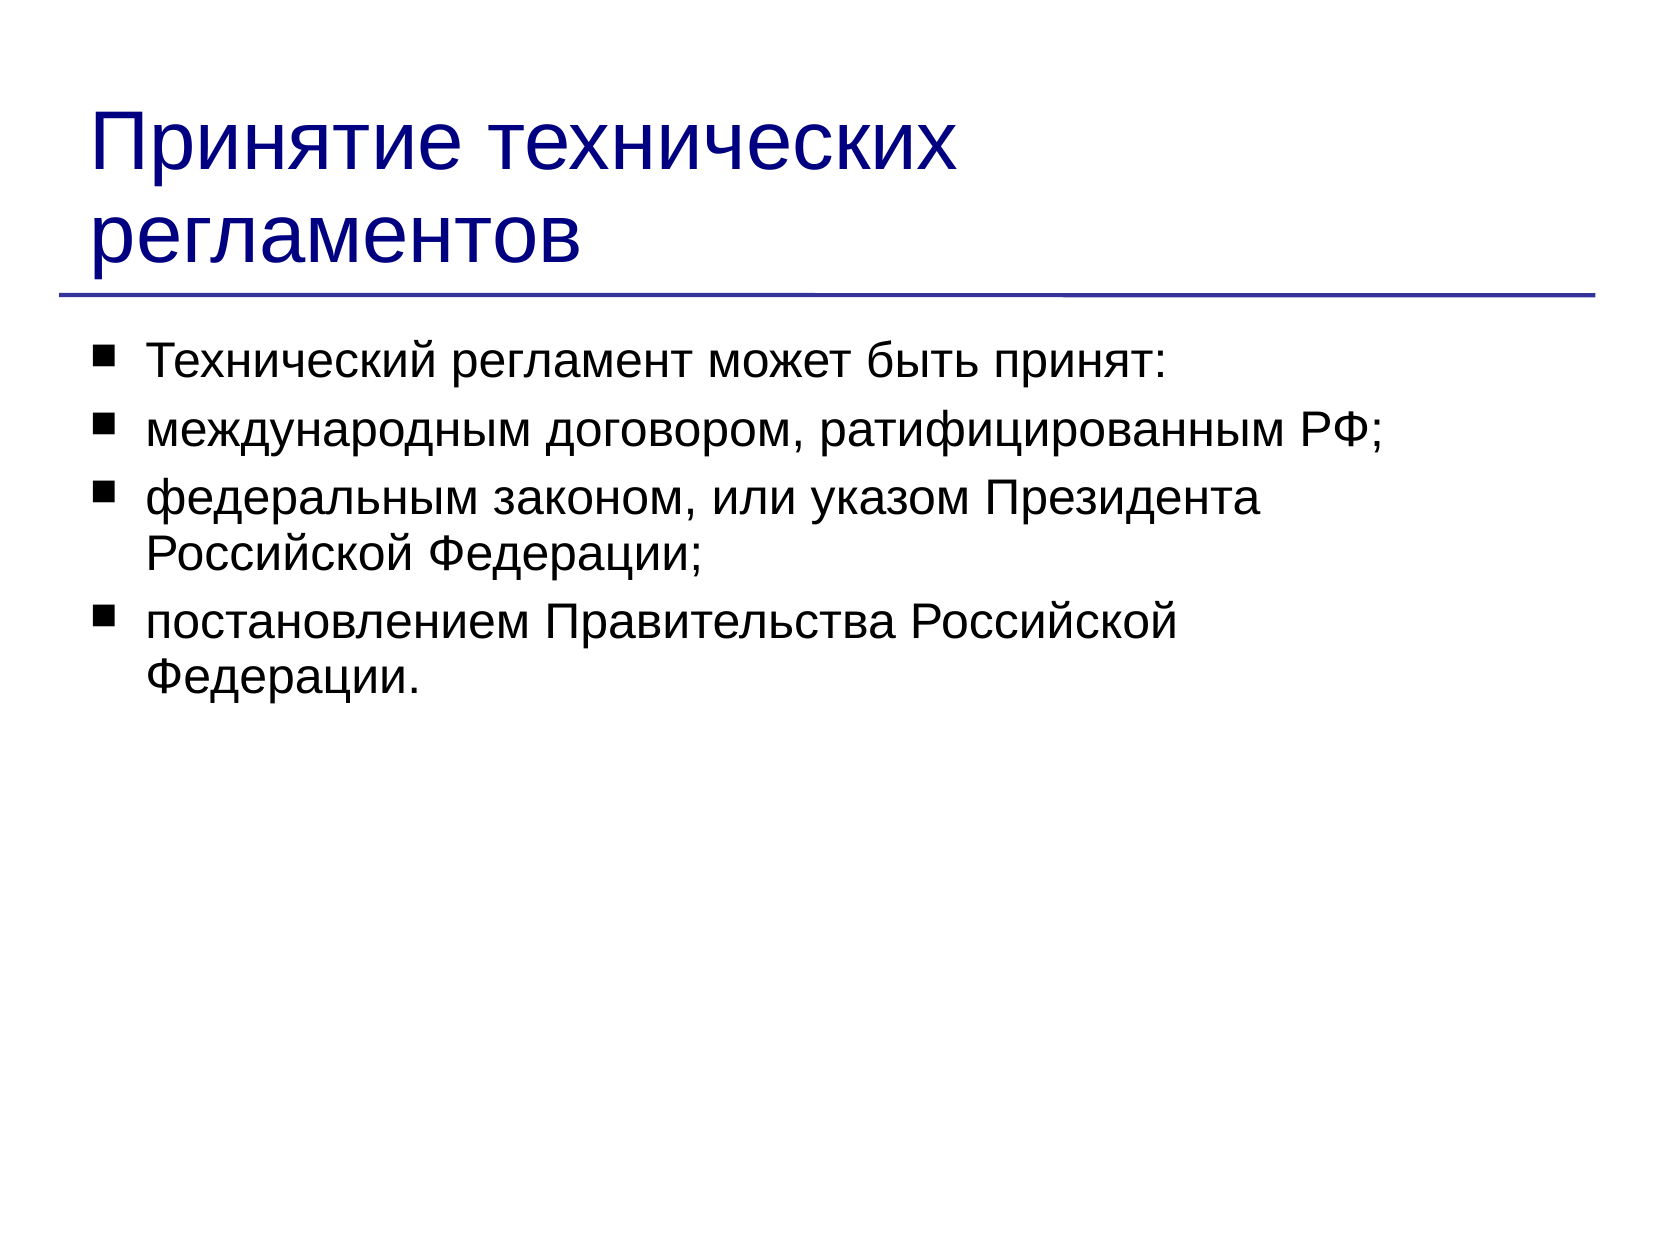

# Принятие технических регламентов
Технический регламент может быть принят:
международным договором, ратифицированным РФ;
федеральным законом, или указом Президента Российской Федерации;
постановлением Правительства Российской Федерации.